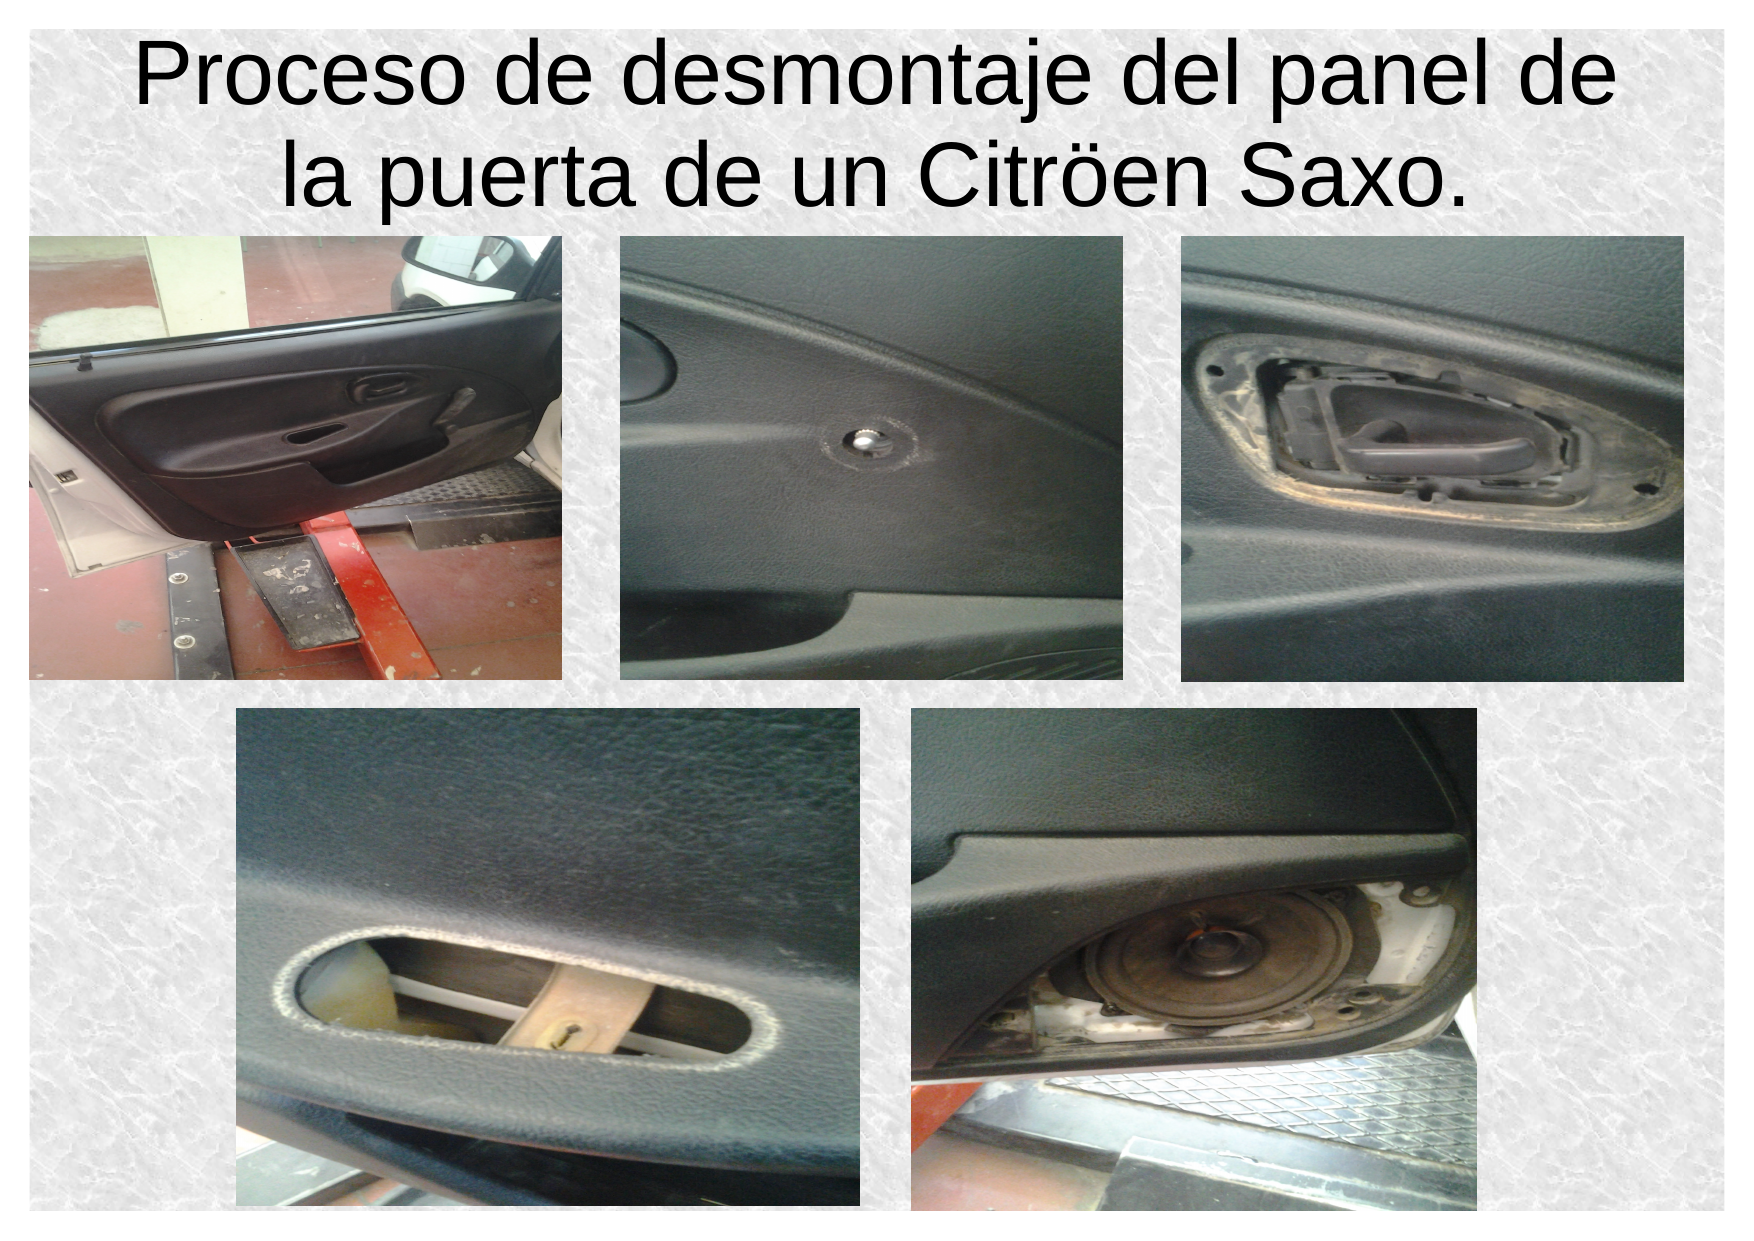

# Proceso de desmontaje del panel de la puerta de un Citröen Saxo.